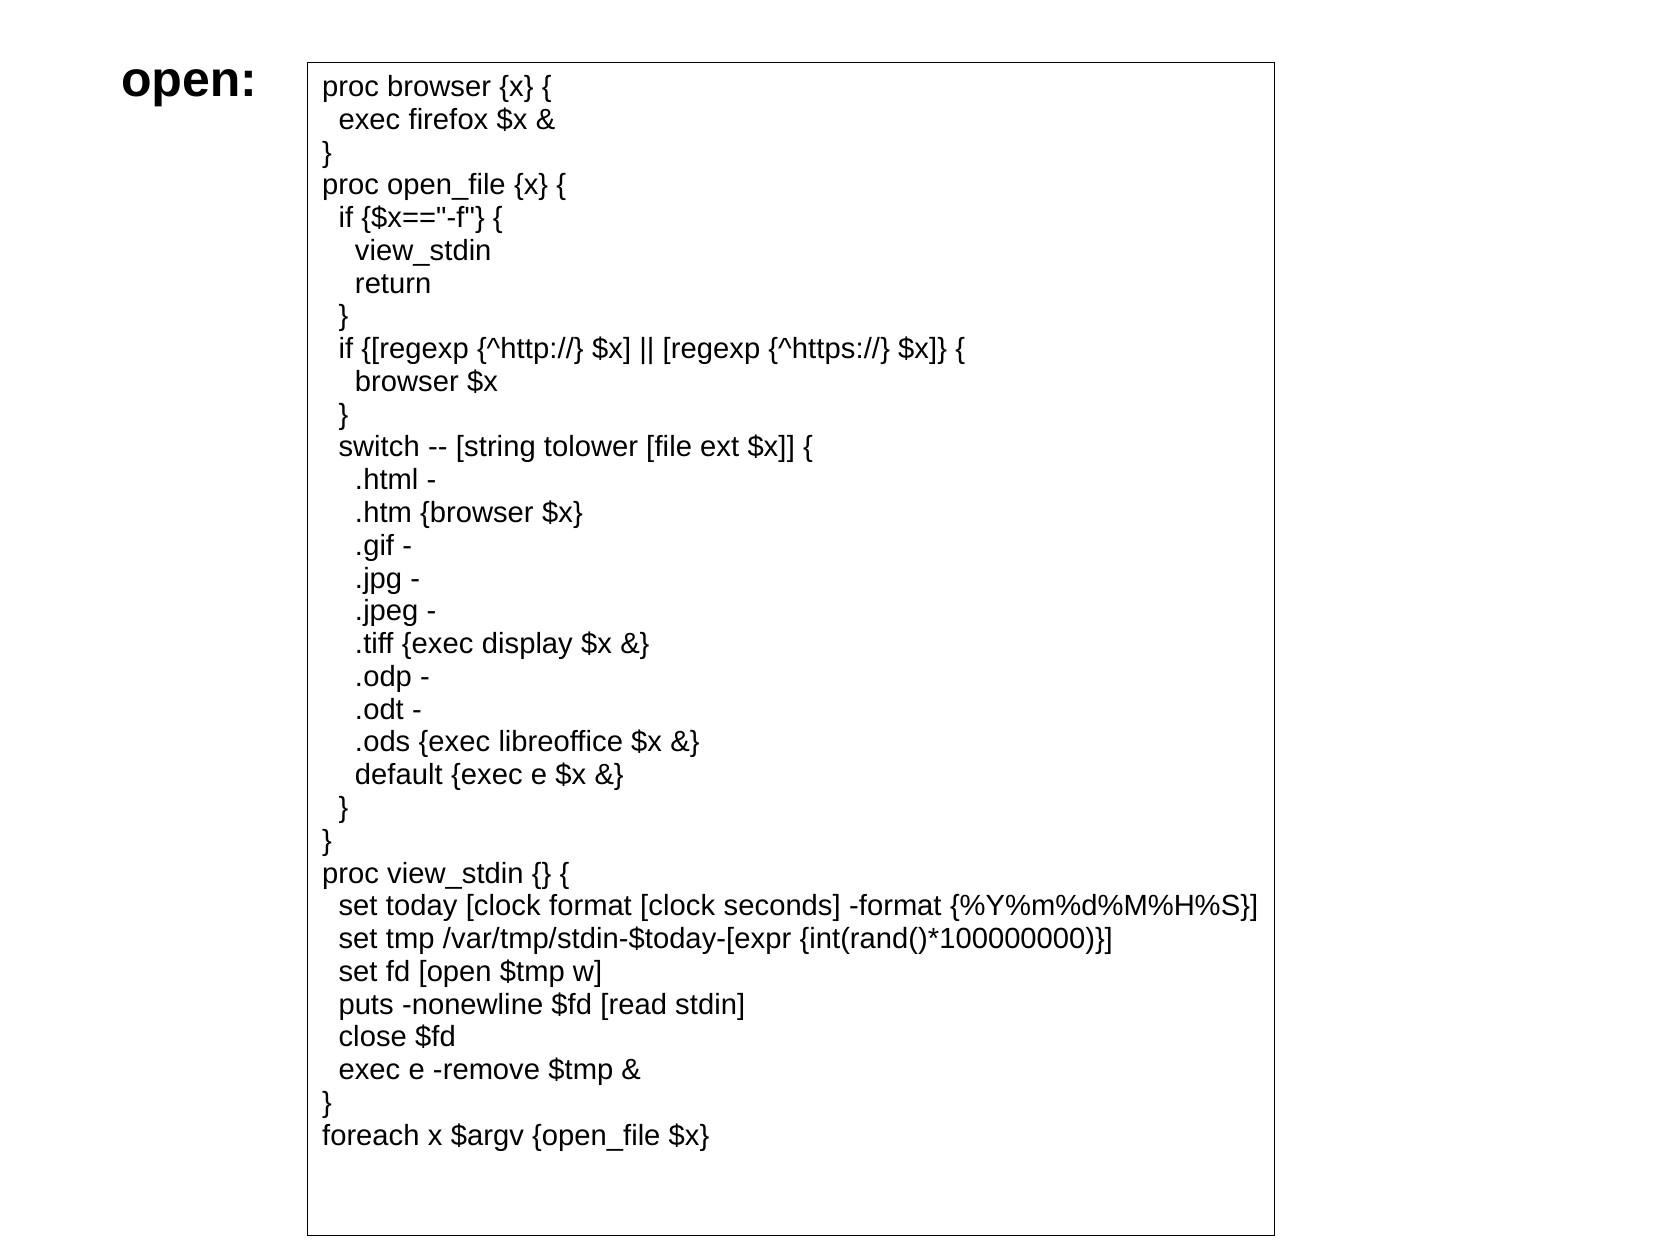

open:
proc browser {x} {
 exec firefox $x &
}
proc open_file {x} {
 if {$x=="-f"} {
 view_stdin
 return
 }
 if {[regexp {^http://} $x] || [regexp {^https://} $x]} {
 browser $x
 }
 switch -- [string tolower [file ext $x]] {
 .html -
 .htm {browser $x}
 .gif -
 .jpg -
 .jpeg -
 .tiff {exec display $x &}
 .odp -
 .odt -
 .ods {exec libreoffice $x &}
 default {exec e $x &}
 }
}
proc view_stdin {} {
 set today [clock format [clock seconds] -format {%Y%m%d%M%H%S}]
 set tmp /var/tmp/stdin-$today-[expr {int(rand()*100000000)}]
 set fd [open $tmp w]
 puts -nonewline $fd [read stdin]
 close $fd
 exec e -remove $tmp &
}
foreach x $argv {open_file $x}